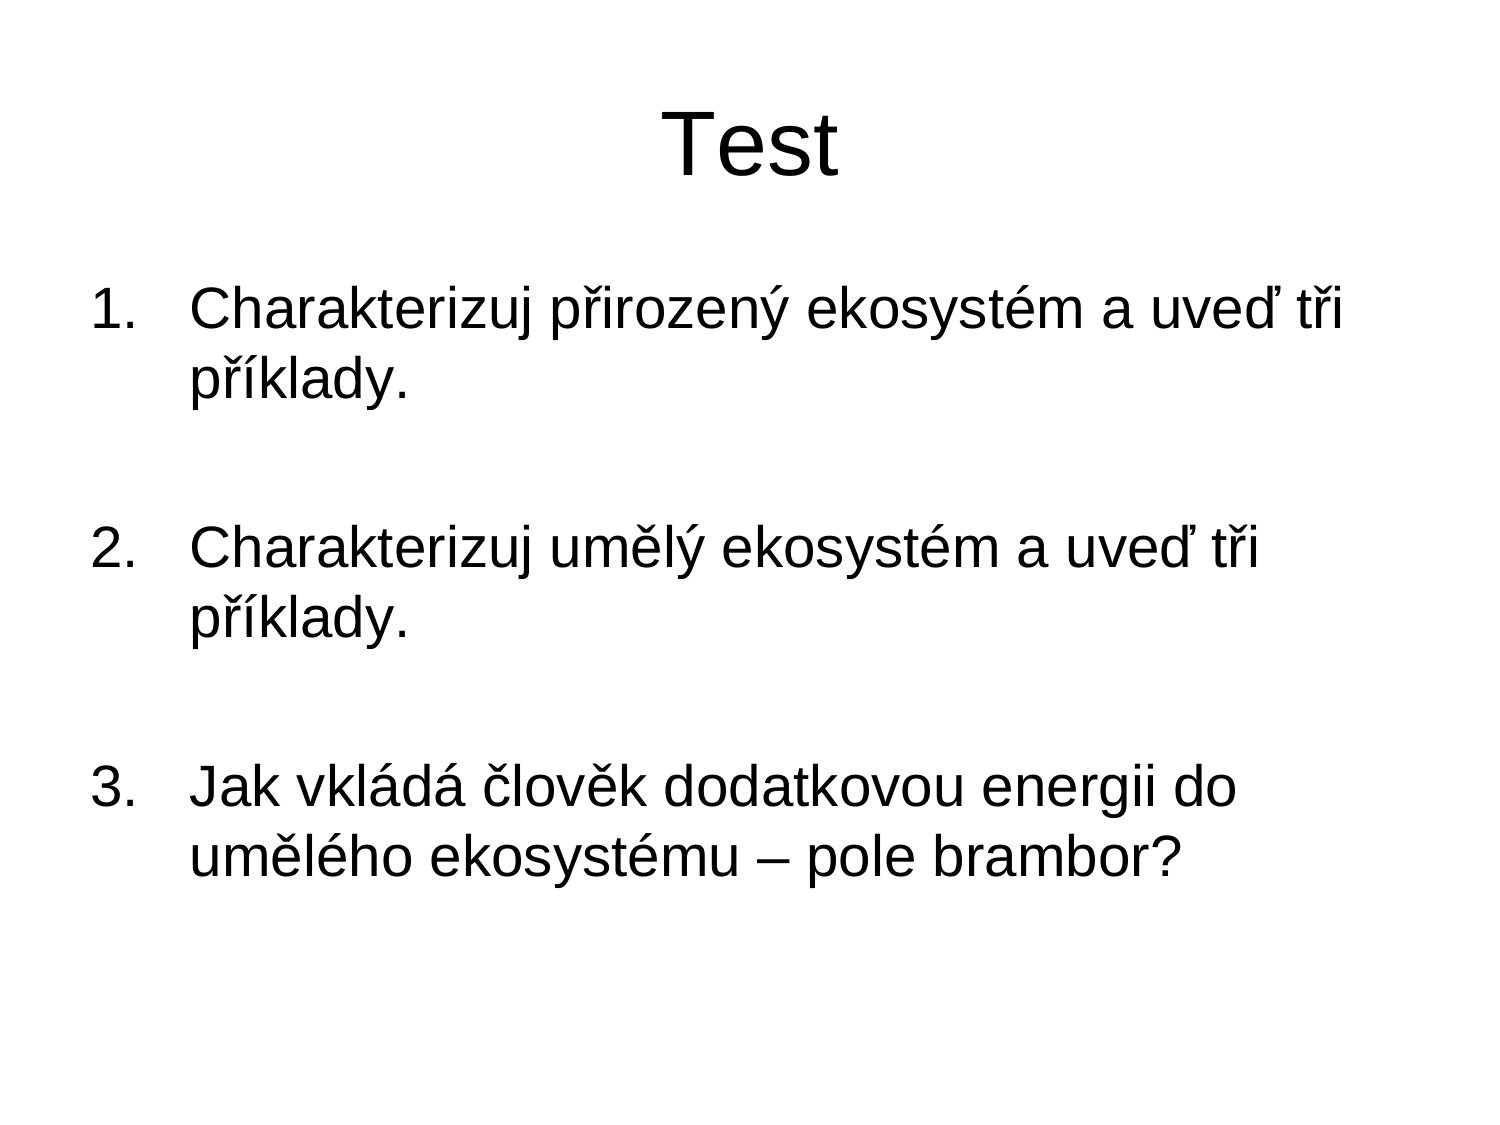

# Test
Charakterizuj přirozený ekosystém a uveď tři příklady.
Charakterizuj umělý ekosystém a uveď tři příklady.
Jak vkládá člověk dodatkovou energii do umělého ekosystému – pole brambor?